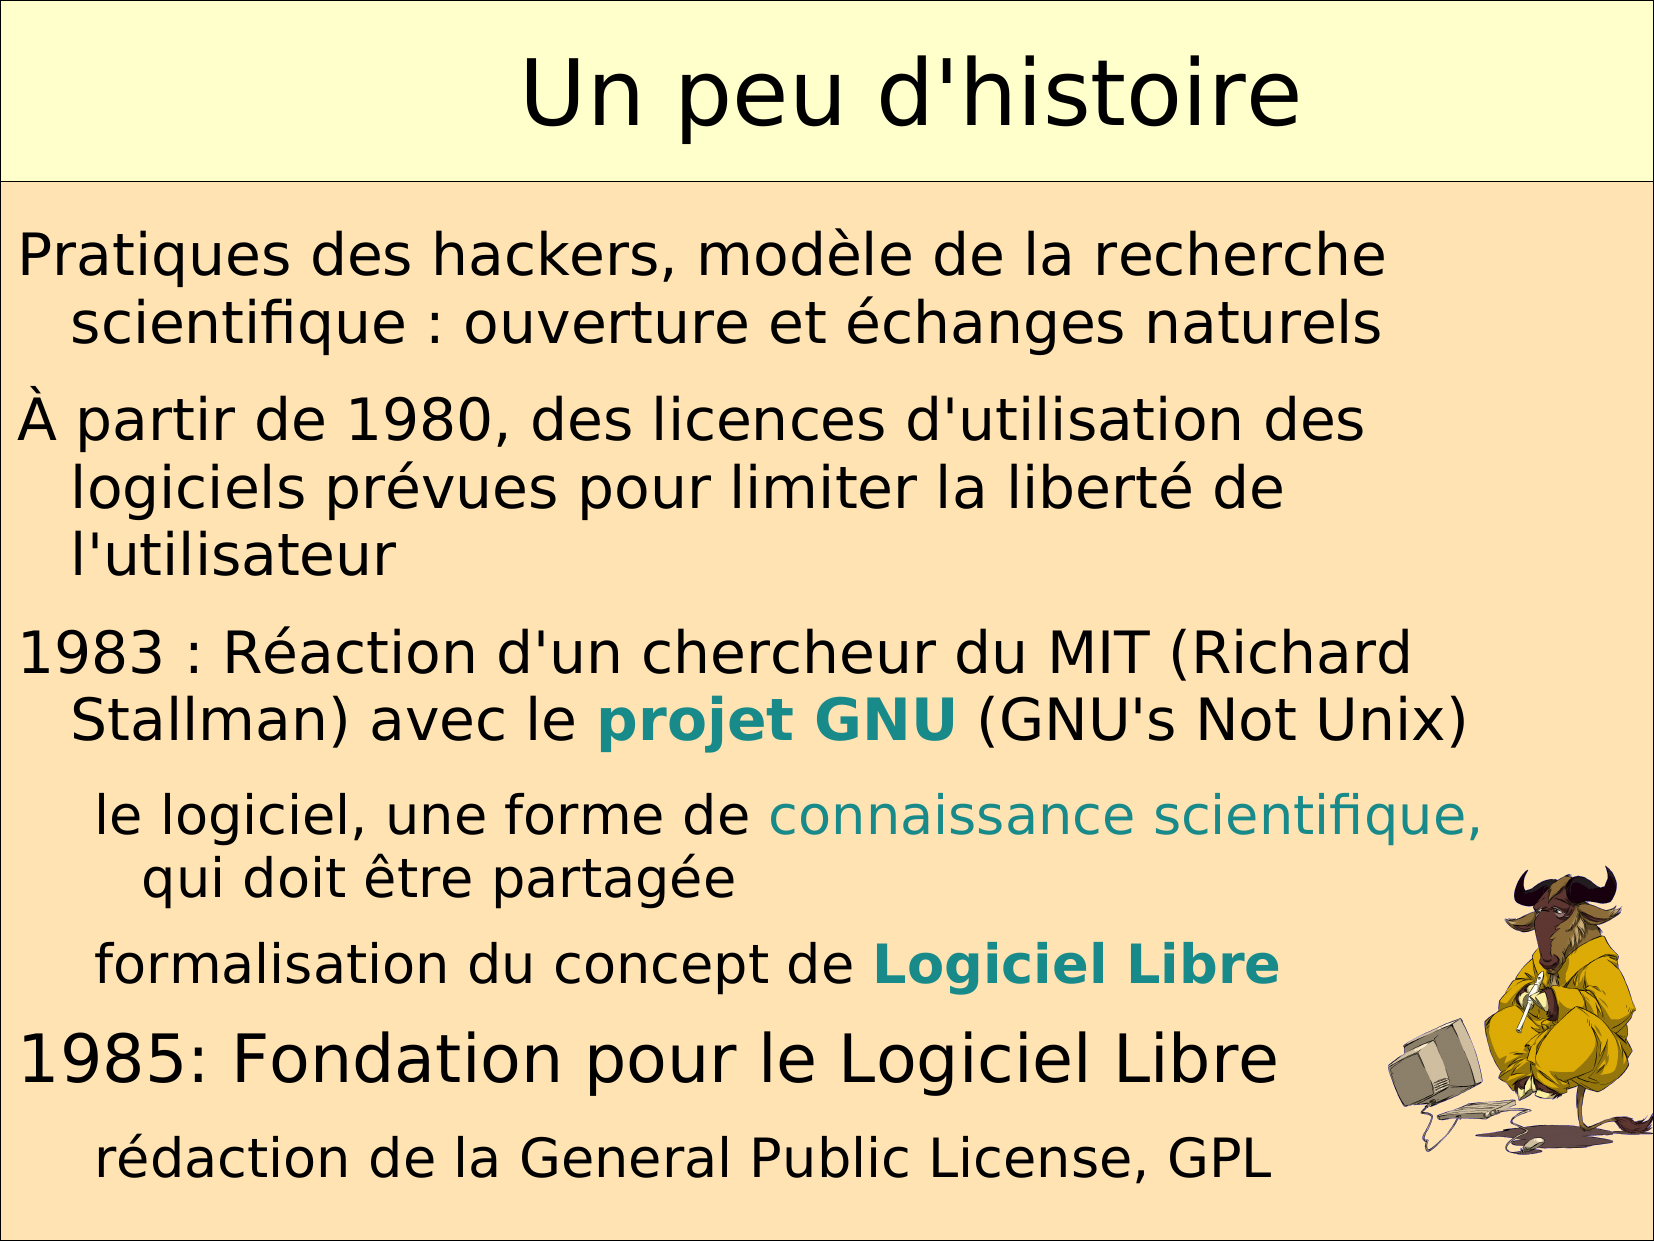

# Un peu d'histoire
Pratiques des hackers, modèle de la recherche scientifique : ouverture et échanges naturels
À partir de 1980, des licences d'utilisation des logiciels prévues pour limiter la liberté de l'utilisateur
1983 : Réaction d'un chercheur du MIT (Richard Stallman) avec le projet GNU (GNU's Not Unix)
le logiciel, une forme de connaissance scientifique, qui doit être partagée
formalisation du concept de Logiciel Libre
1985: Fondation pour le Logiciel Libre
rédaction de la General Public License, GPL